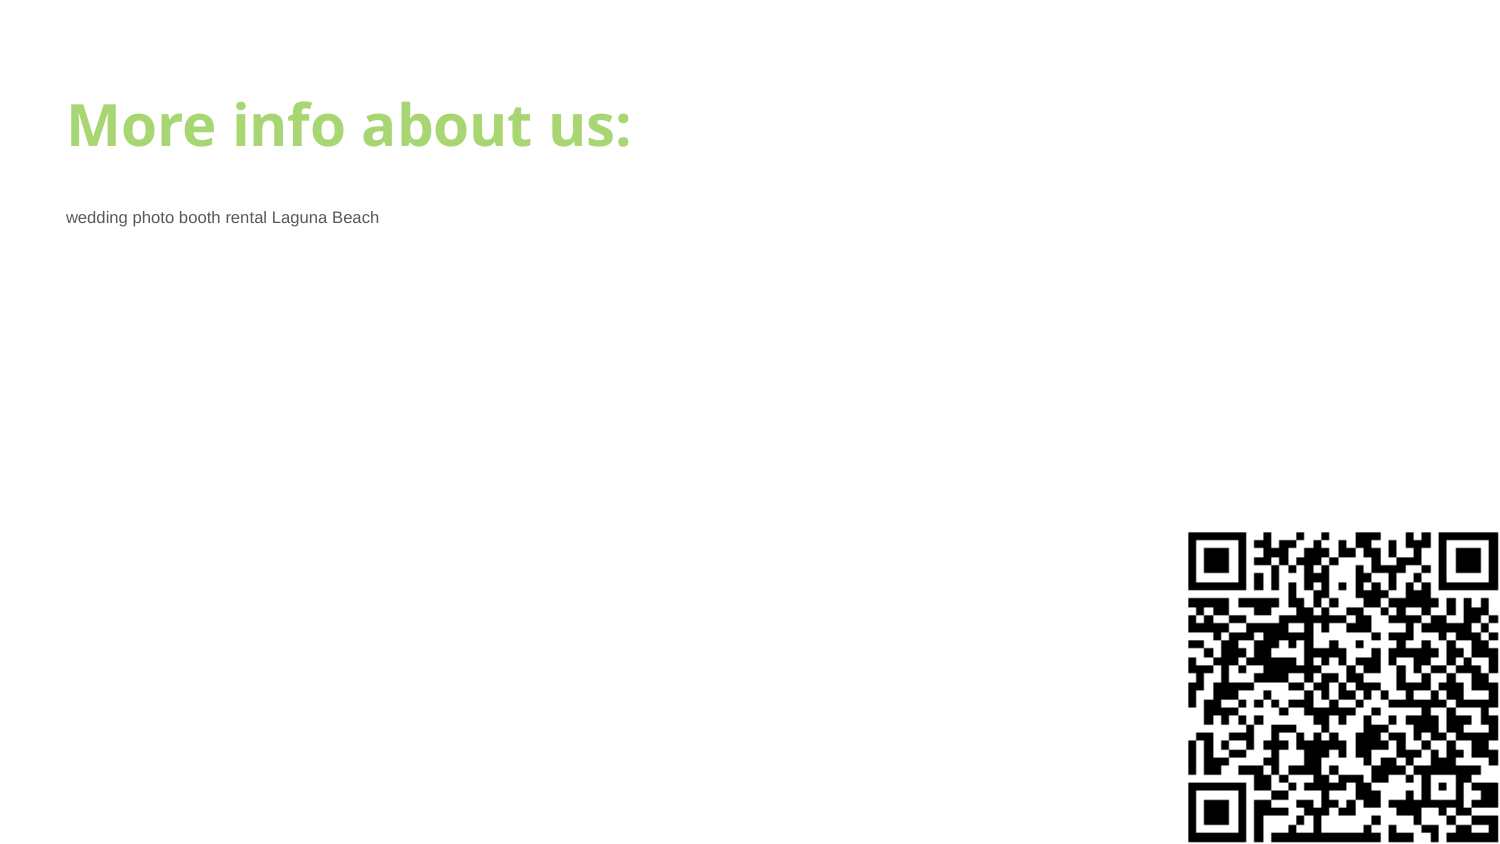

# More info about us:
wedding photo booth rental Laguna Beach